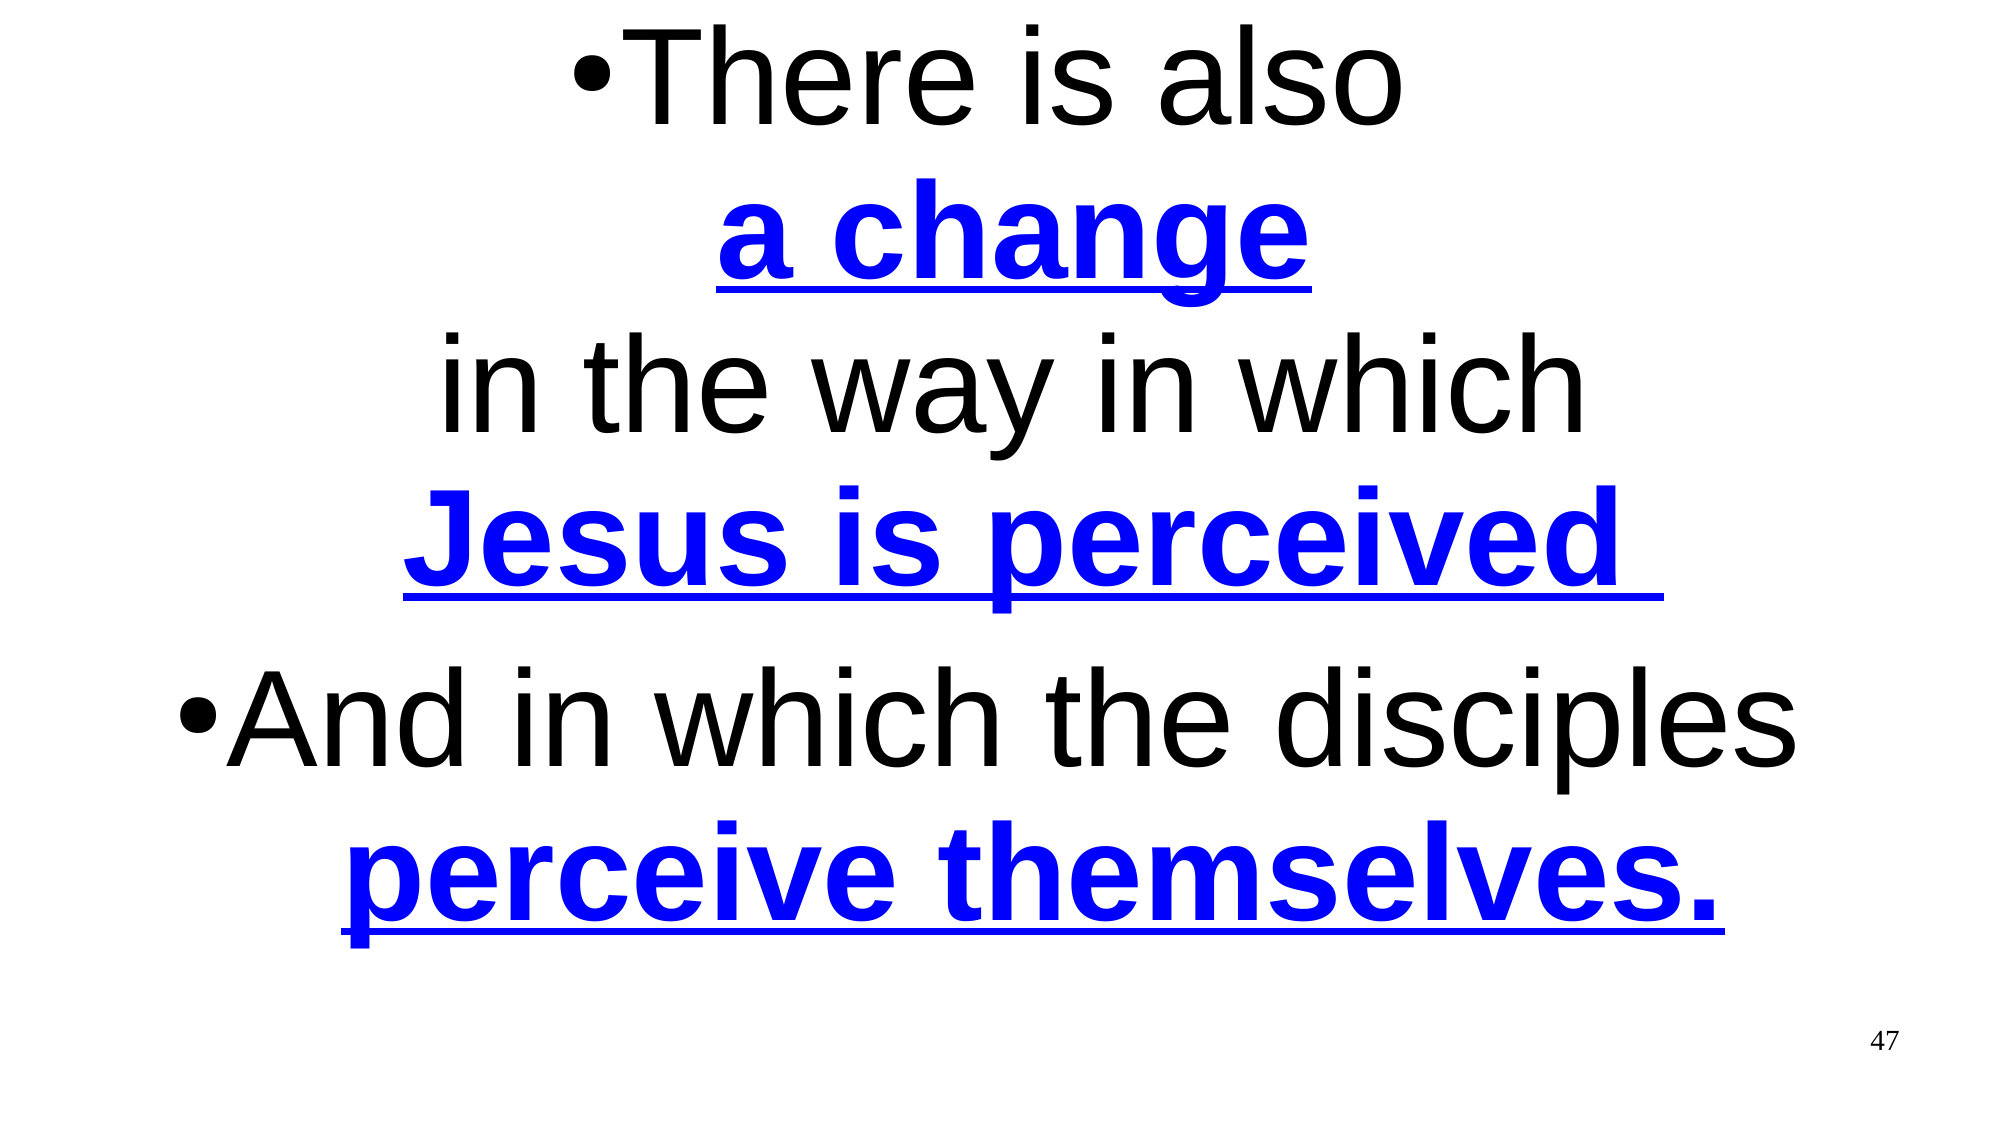

# There is also a change in the way in which Jesus is perceived
And in which the disciples
perceive themselves.
47